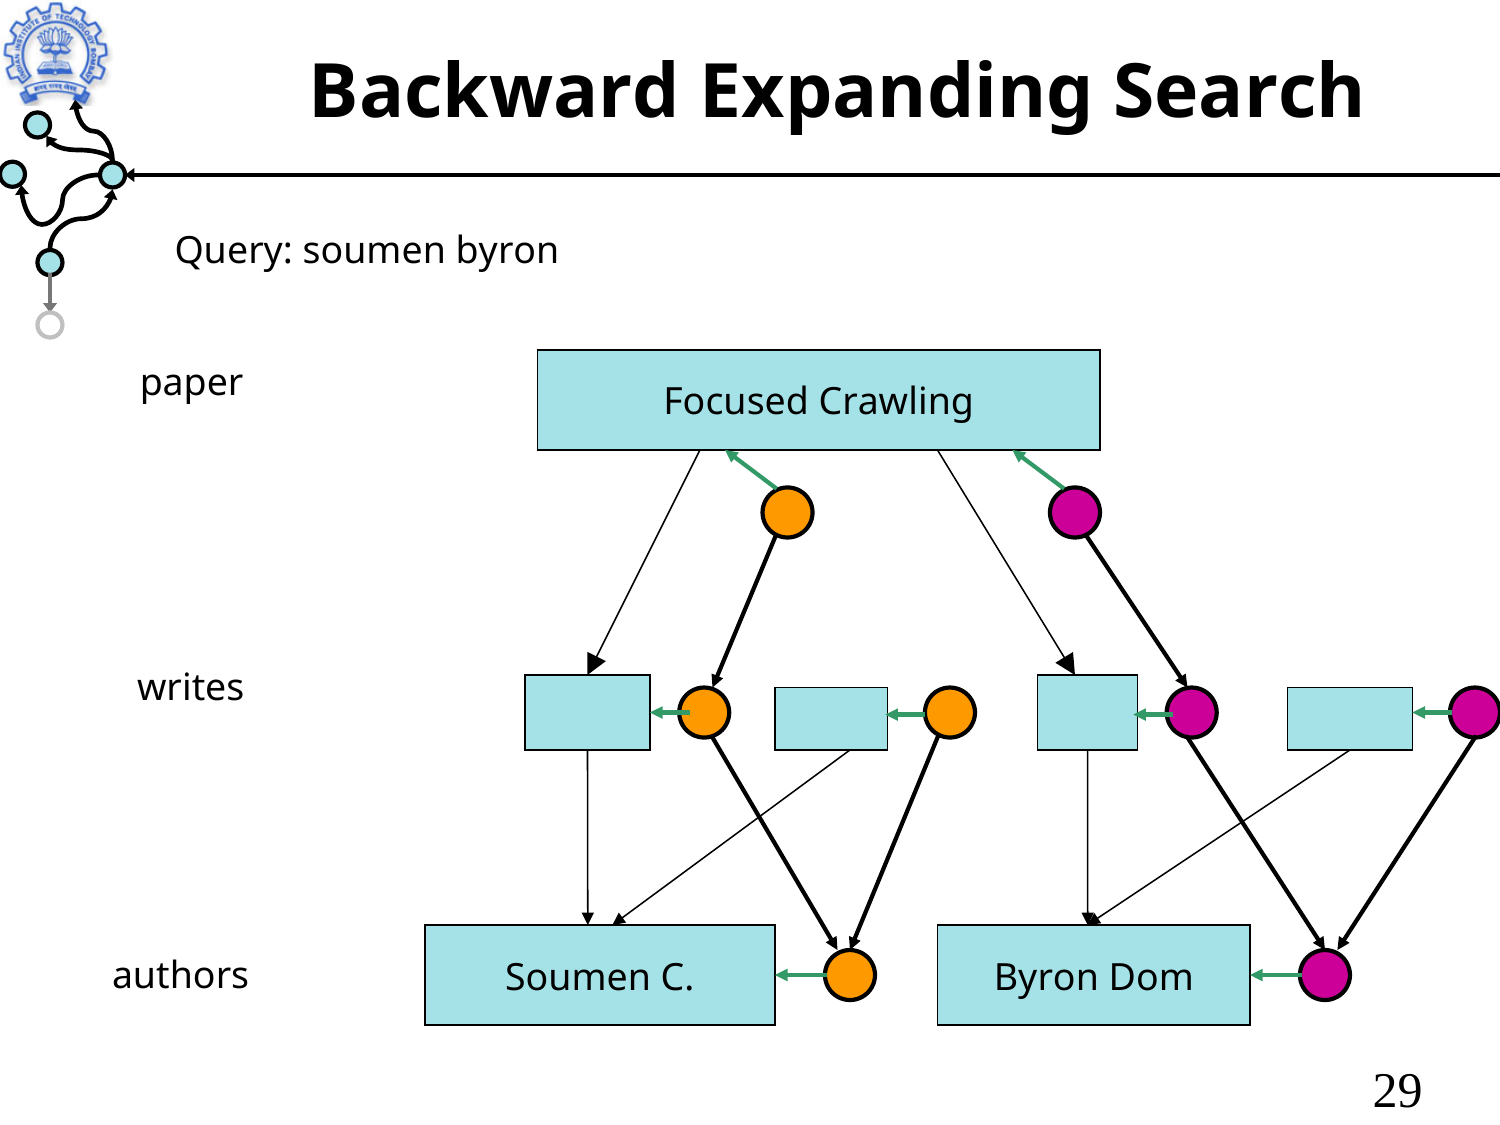

# Backward Expanding Search
Query: soumen byron
paper
Focused Crawling
writes
Soumen C.
Byron Dom
authors
29